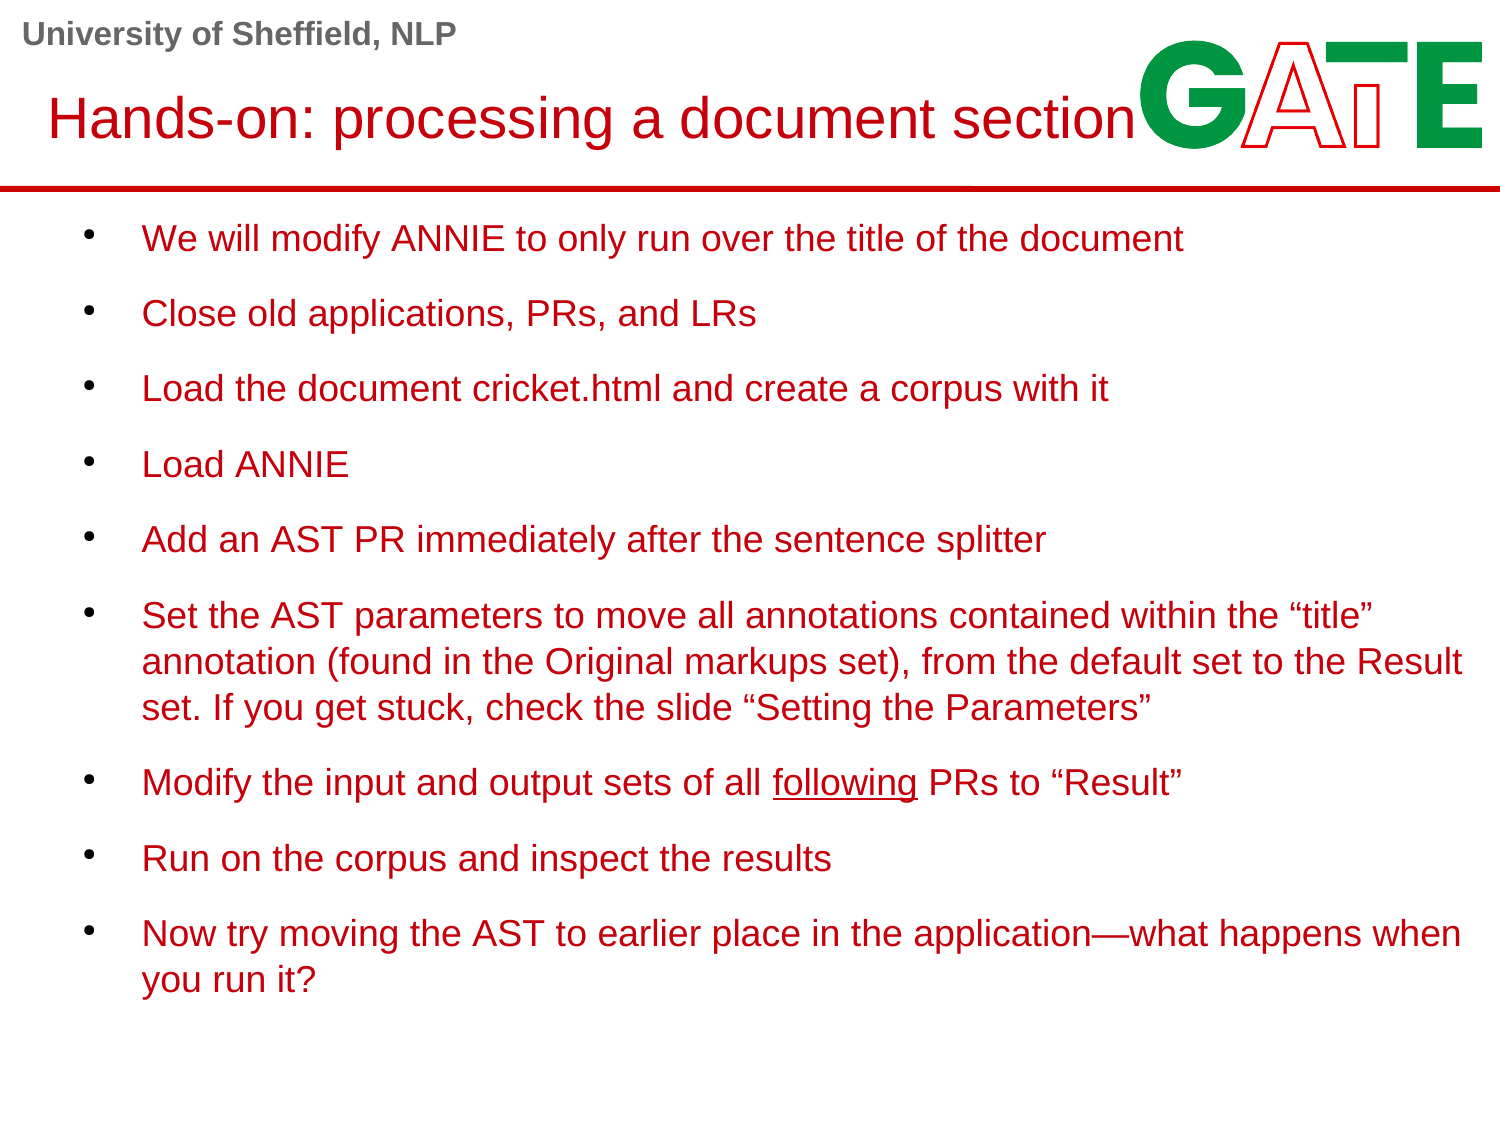

# Hands-on: processing a document section
We will modify ANNIE to only run over the title of the document
Close old applications, PRs, and LRs
Load the document cricket.html and create a corpus with it
Load ANNIE
Add an AST PR immediately after the sentence splitter
Set the AST parameters to move all annotations contained within the “title” annotation (found in the Original markups set), from the default set to the Result set. If you get stuck, check the slide “Setting the Parameters”
Modify the input and output sets of all following PRs to “Result”
Run on the corpus and inspect the results
Now try moving the AST to earlier place in the application—what happens when you run it?